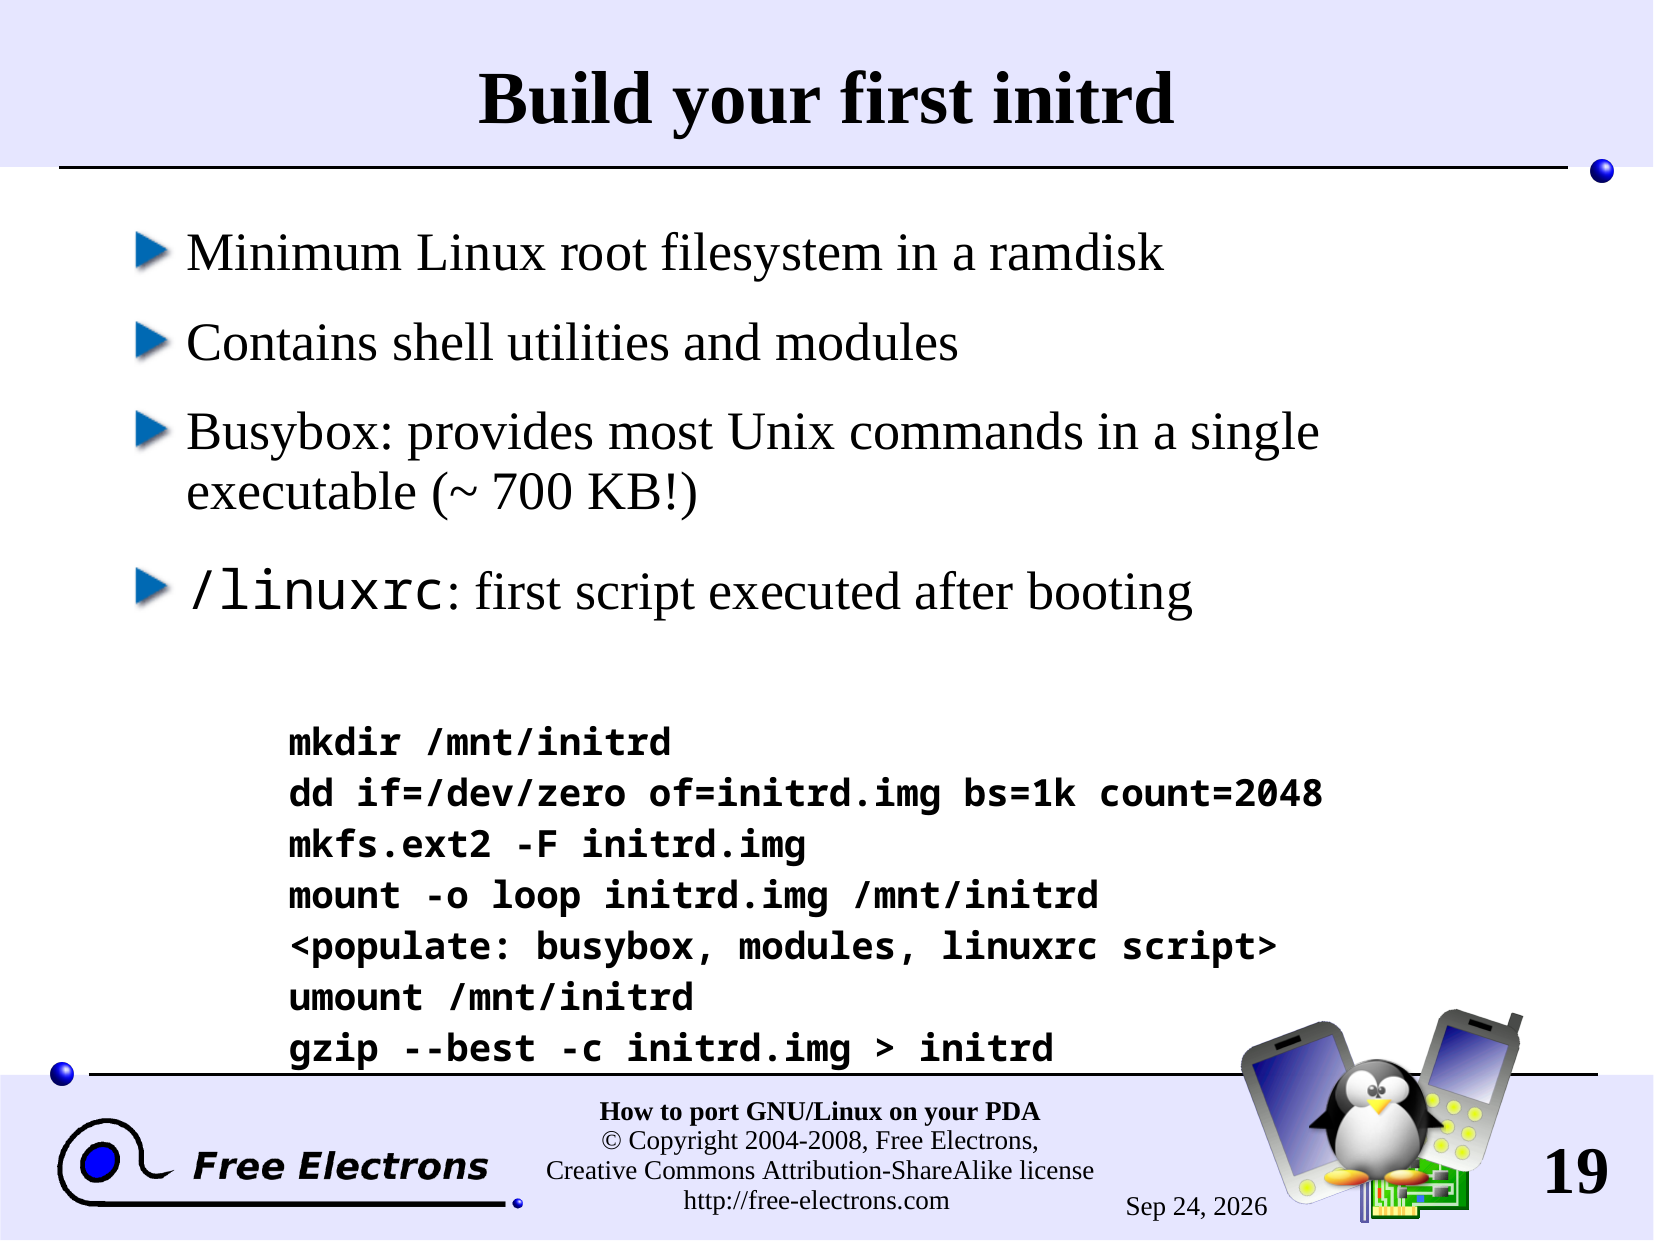

# Build your first initrd
Minimum Linux root filesystem in a ramdisk
Contains shell utilities and modules
Busybox: provides most Unix commands in a single executable (~ 700 KB!)
/linuxrc: first script executed after booting
mkdir /mnt/initrd
dd if=/dev/zero of=initrd.img bs=1k count=2048
mkfs.ext2 -F initrd.img
mount -o loop initrd.img /mnt/initrd
<populate: busybox, modules, linuxrc script>
umount /mnt/initrd
gzip --best -c initrd.img > initrd